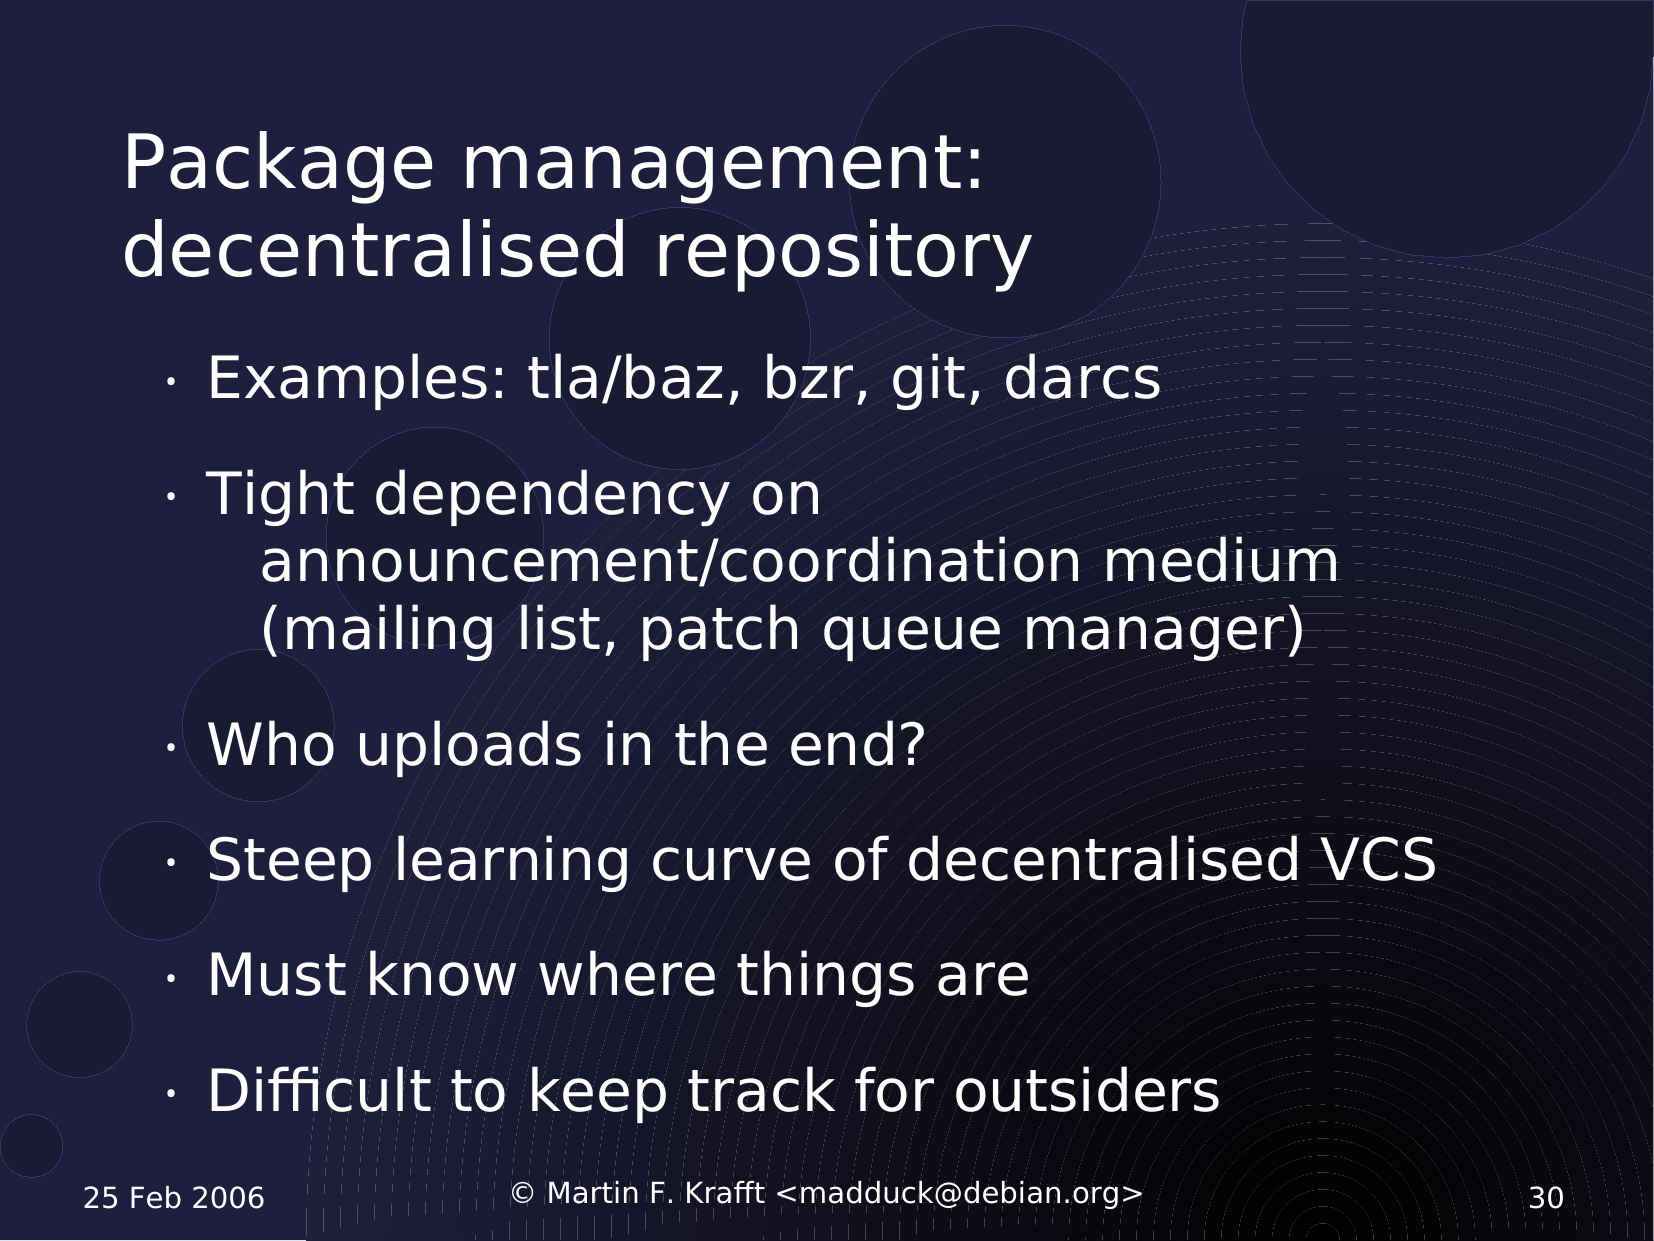

# Package management: decentralised repository
Examples: tla/baz, bzr, git, darcs
Tight dependency on announcement/coordination medium (mailing list, patch queue manager)
Who uploads in the end?
Steep learning curve of decentralised VCS
Must know where things are
Difficult to keep track for outsiders
© Martin F. Krafft <madduck@debian.org>
25 Feb 2006
30